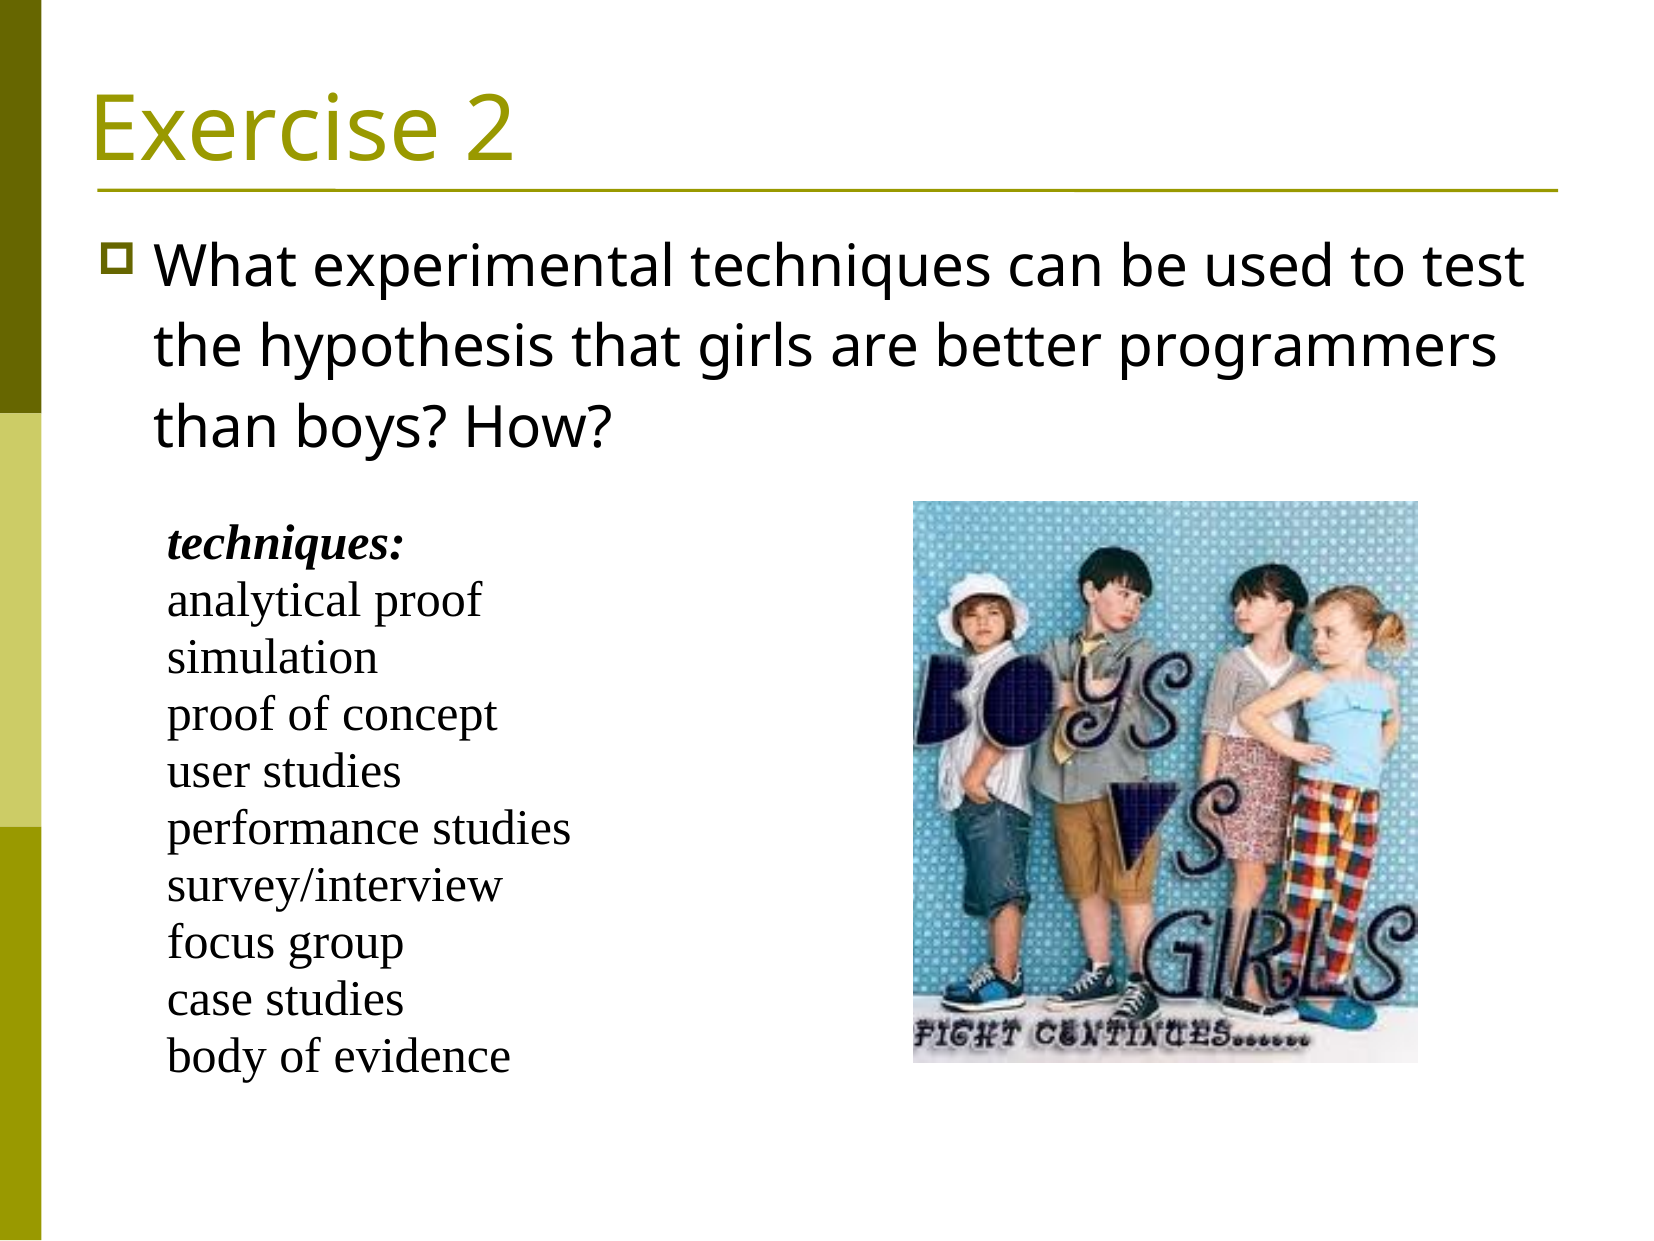

# Exercise 2
What experimental techniques can be used to test the hypothesis that girls are better programmers than boys? How?
techniques:
analytical proof
simulation
proof of concept
user studies
performance studies
survey/interview
focus group
case studies
body of evidence